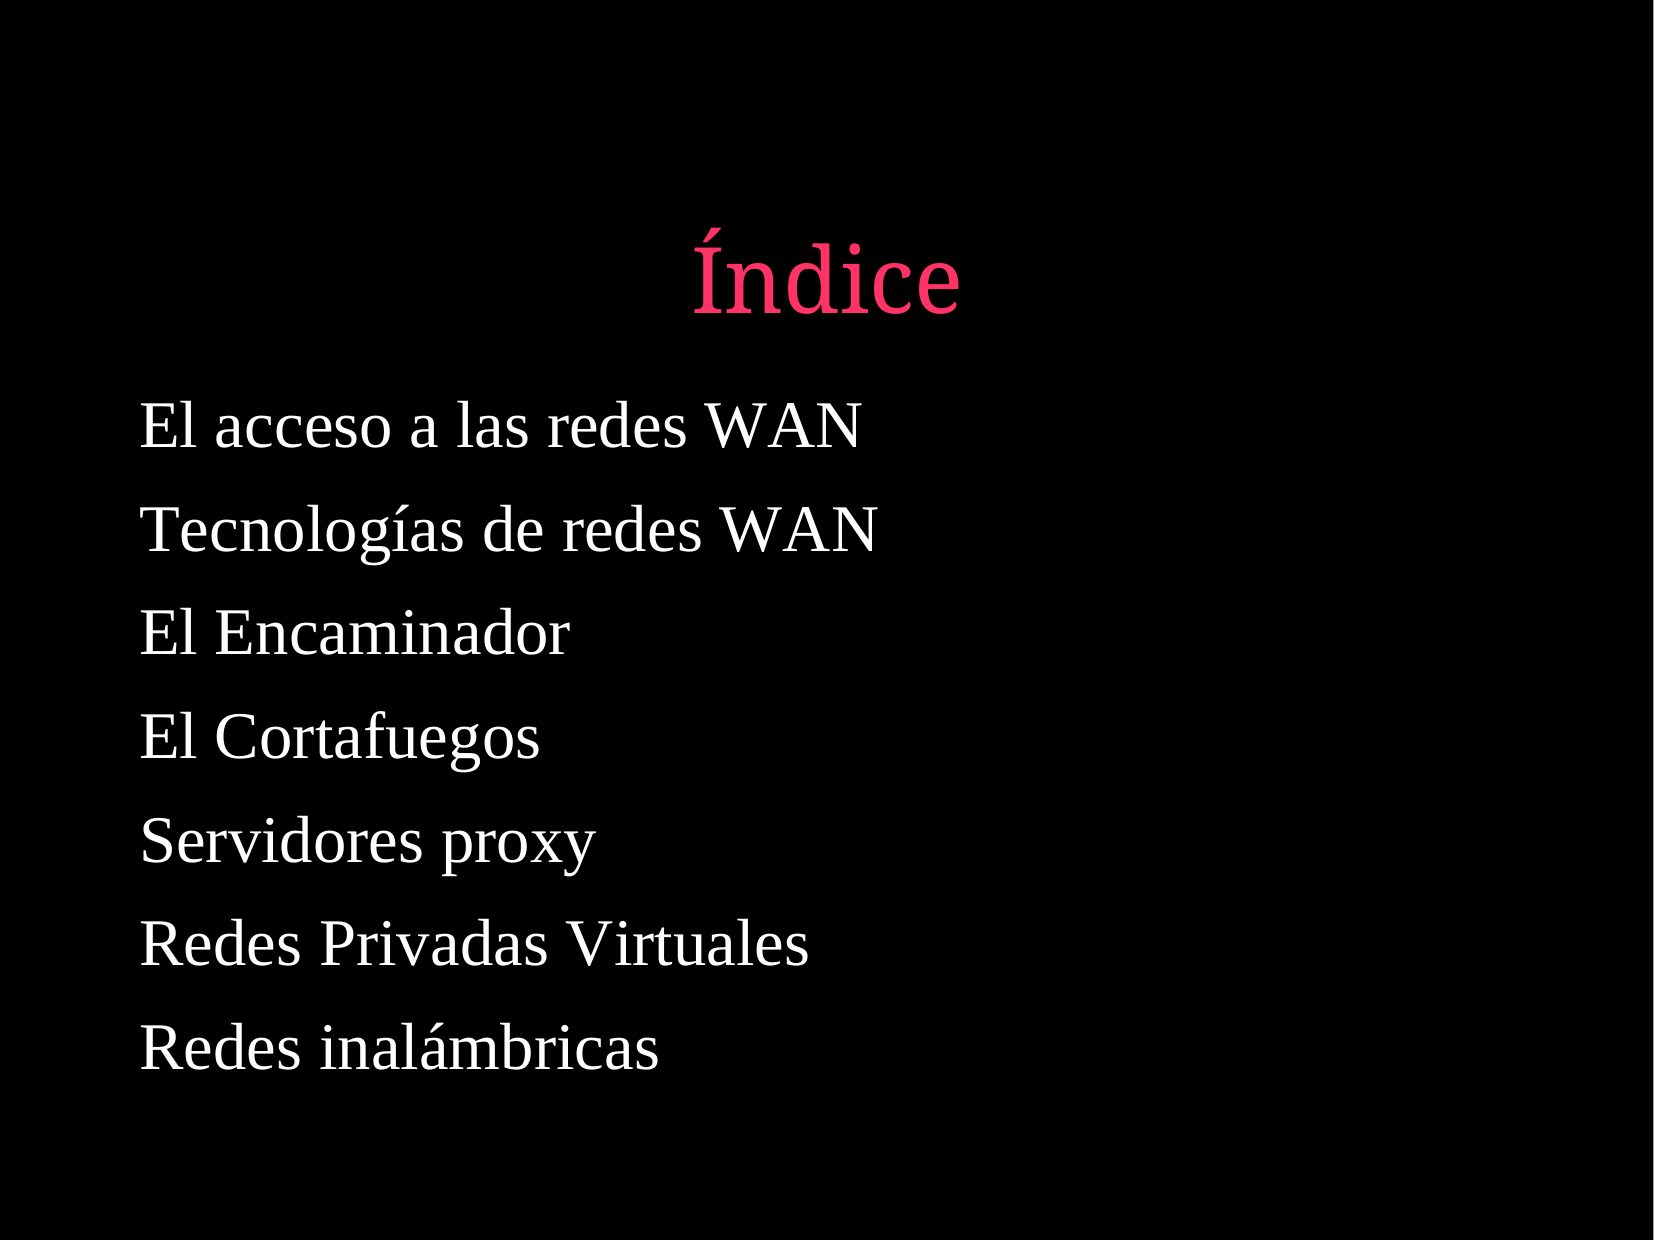

# Índice
El acceso a las redes WAN
Tecnologías de redes WAN
El Encaminador
El Cortafuegos
Servidores proxy
Redes Privadas Virtuales
Redes inalámbricas